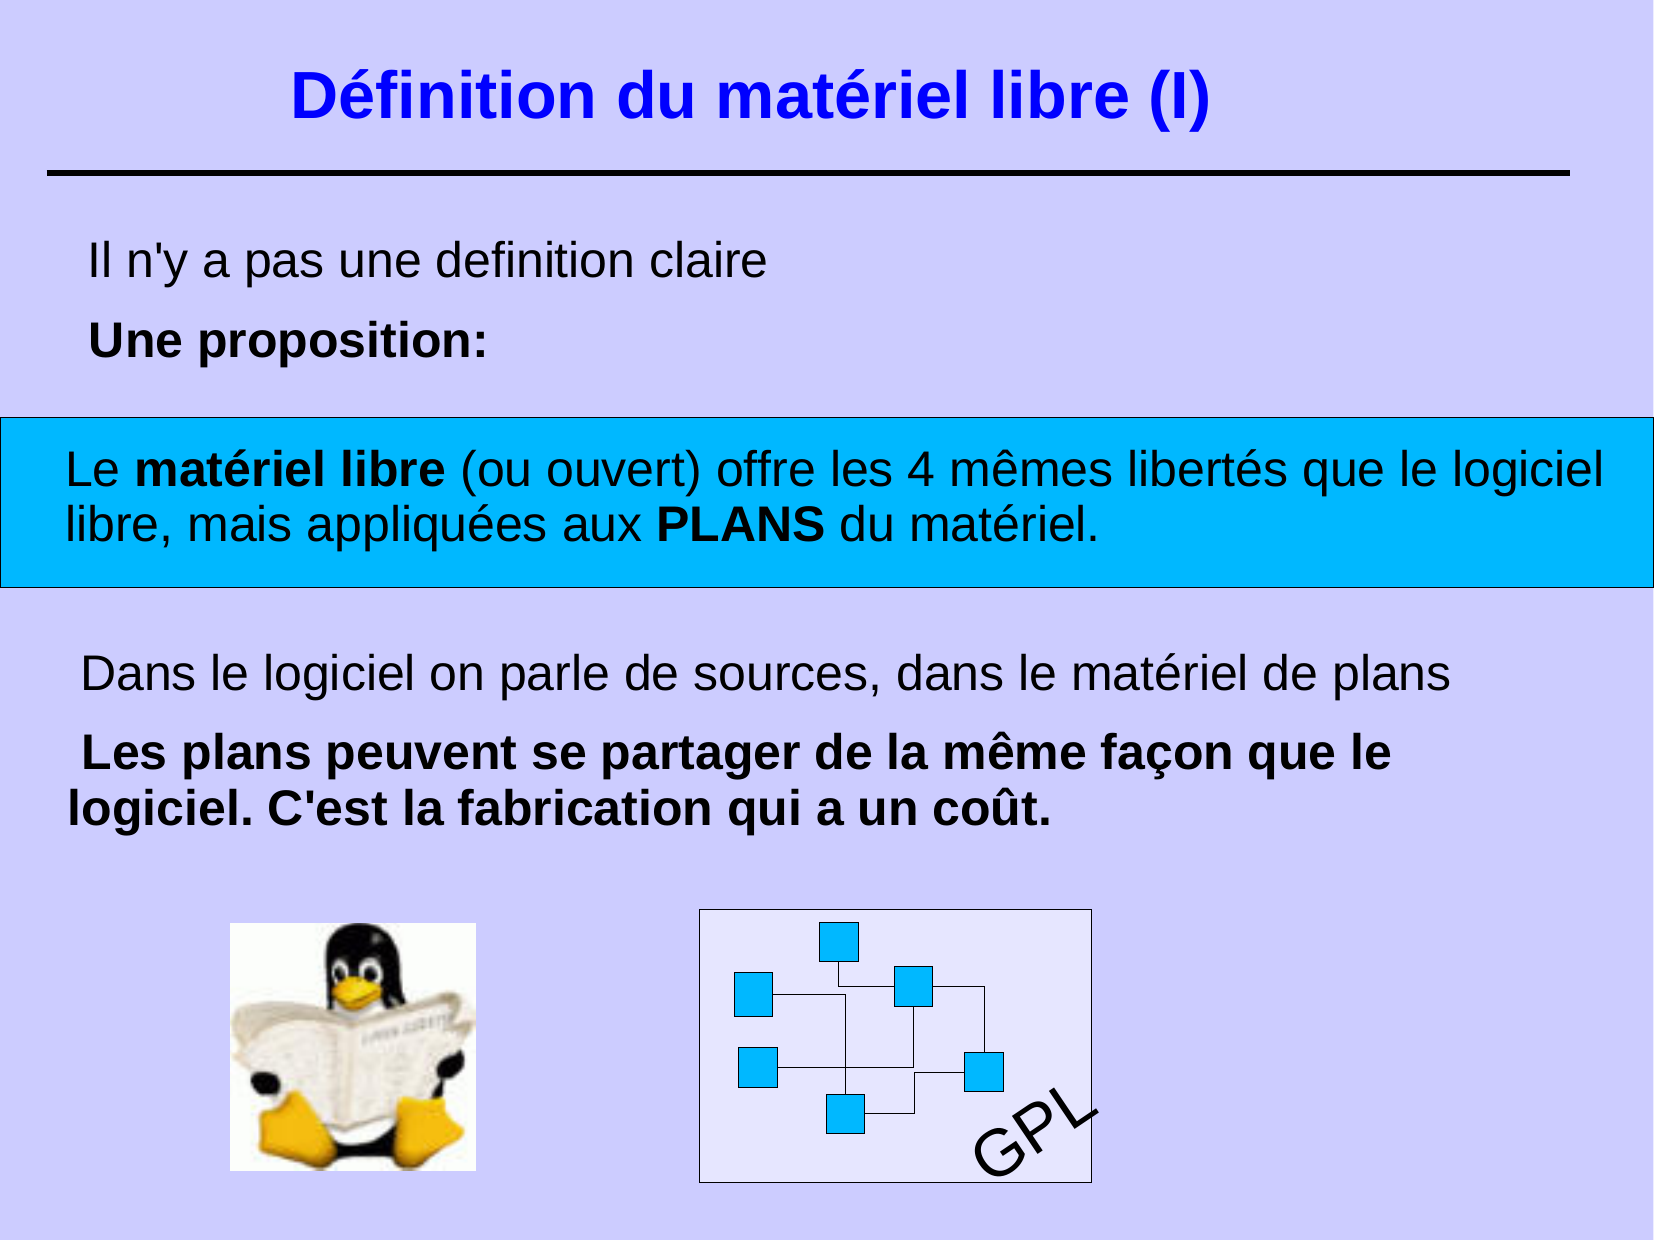

# Définition du matériel libre (I)
 Il n'y a pas une definition claire
 Une proposition:
Le matériel libre (ou ouvert) offre les 4 mêmes libertés que le logiciel libre, mais appliquées aux PLANS du matériel.
 Dans le logiciel on parle de sources, dans le matériel de plans
 Les plans peuvent se partager de la même façon que le logiciel. C'est la fabrication qui a un coût.
GPL